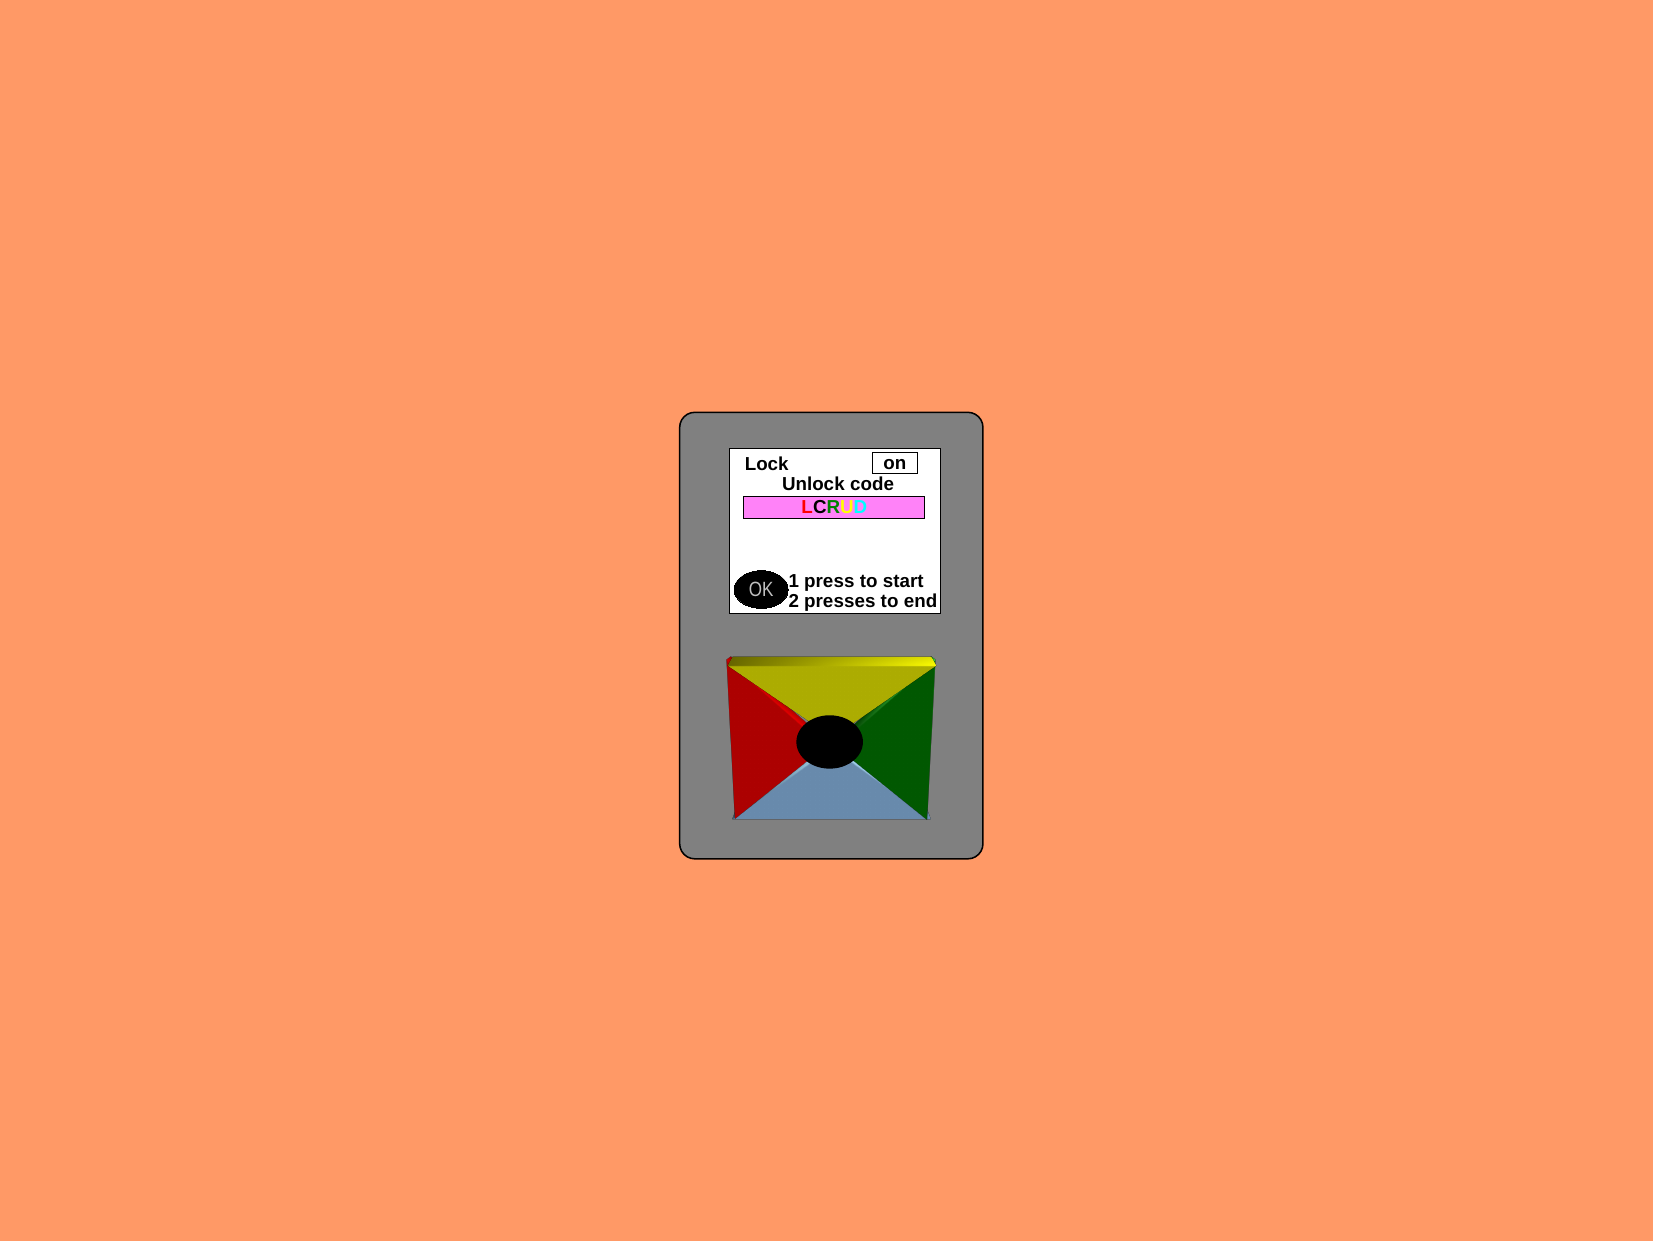

Lock
on
Unlock code
LCRUD
1 press to start
2 presses to end
OK